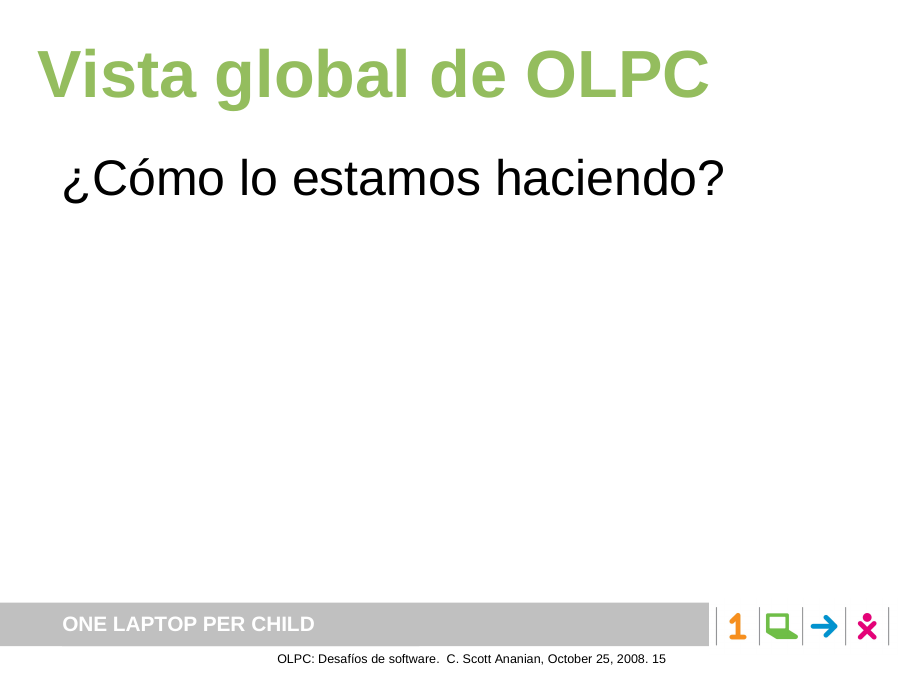

# Vista global de OLPC
¿Cómo lo estamos haciendo?